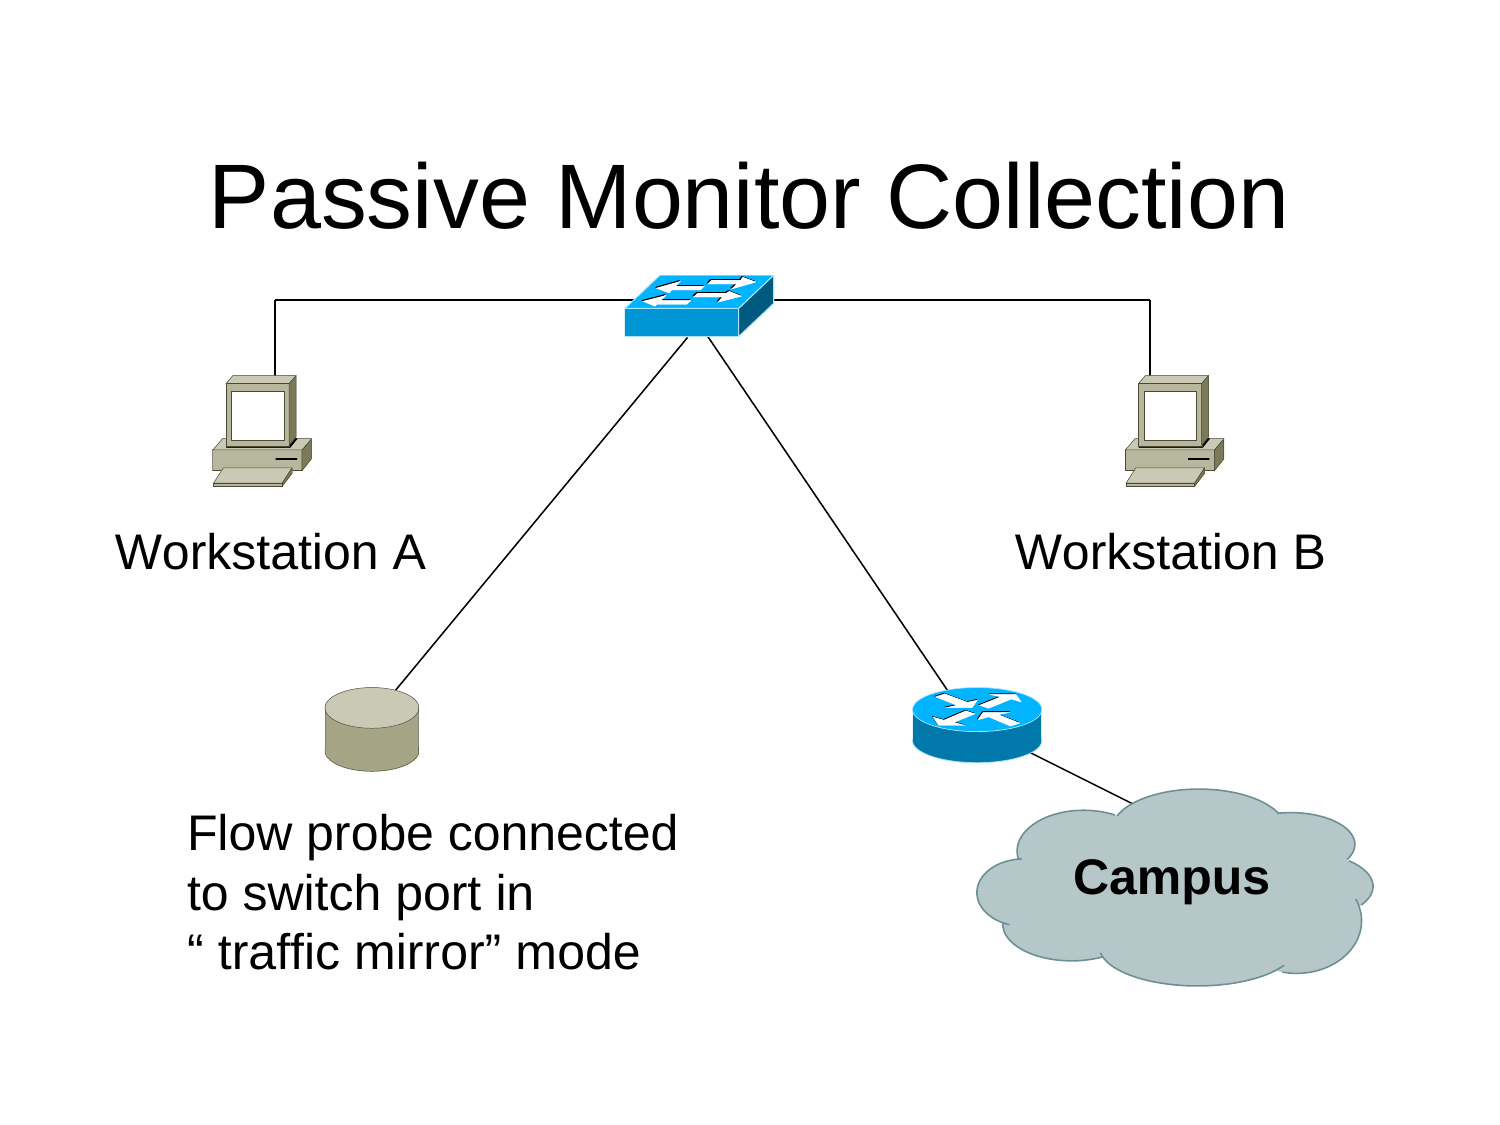

# Passive Monitor Collection
Workstation A
Workstation B
Campus
Flow probe connected
to switch port in
“ traffic mirror” mode